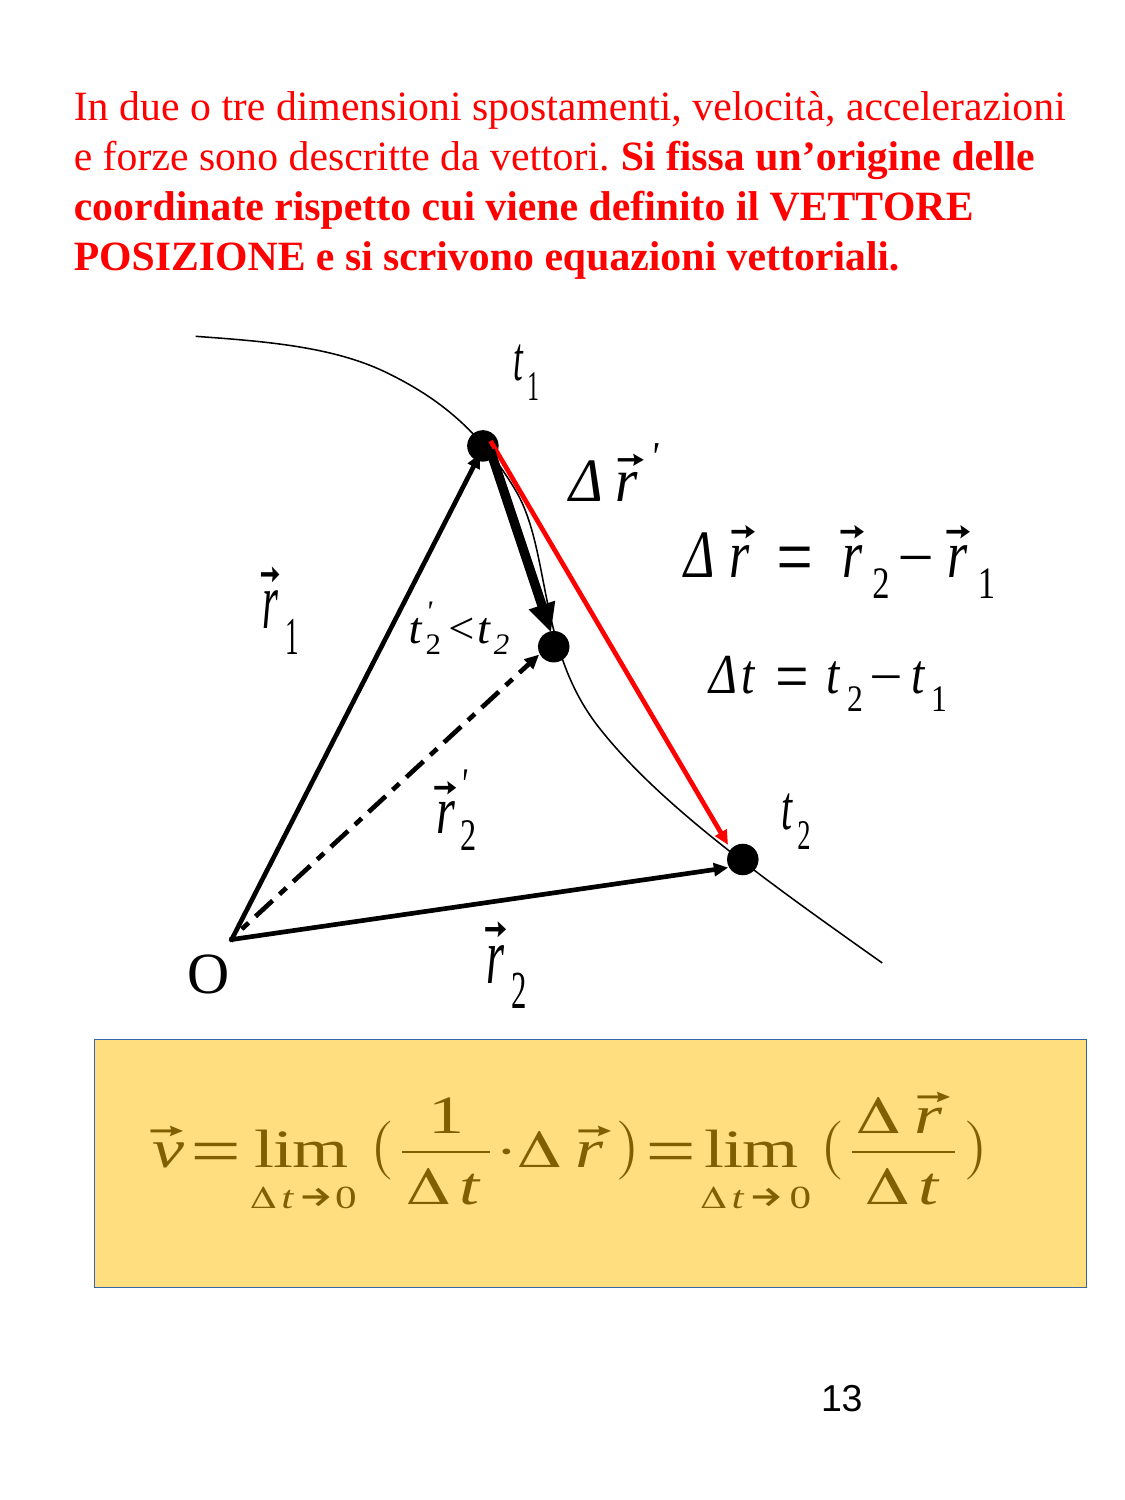

In due o tre dimensioni spostamenti, velocità, accelerazioni
e forze sono descritte da vettori. Si fissa un’origine delle
coordinate rispetto cui viene definito il VETTORE
POSIZIONE e si scrivono equazioni vettoriali.
O
P1 Principi della Dinamica
13